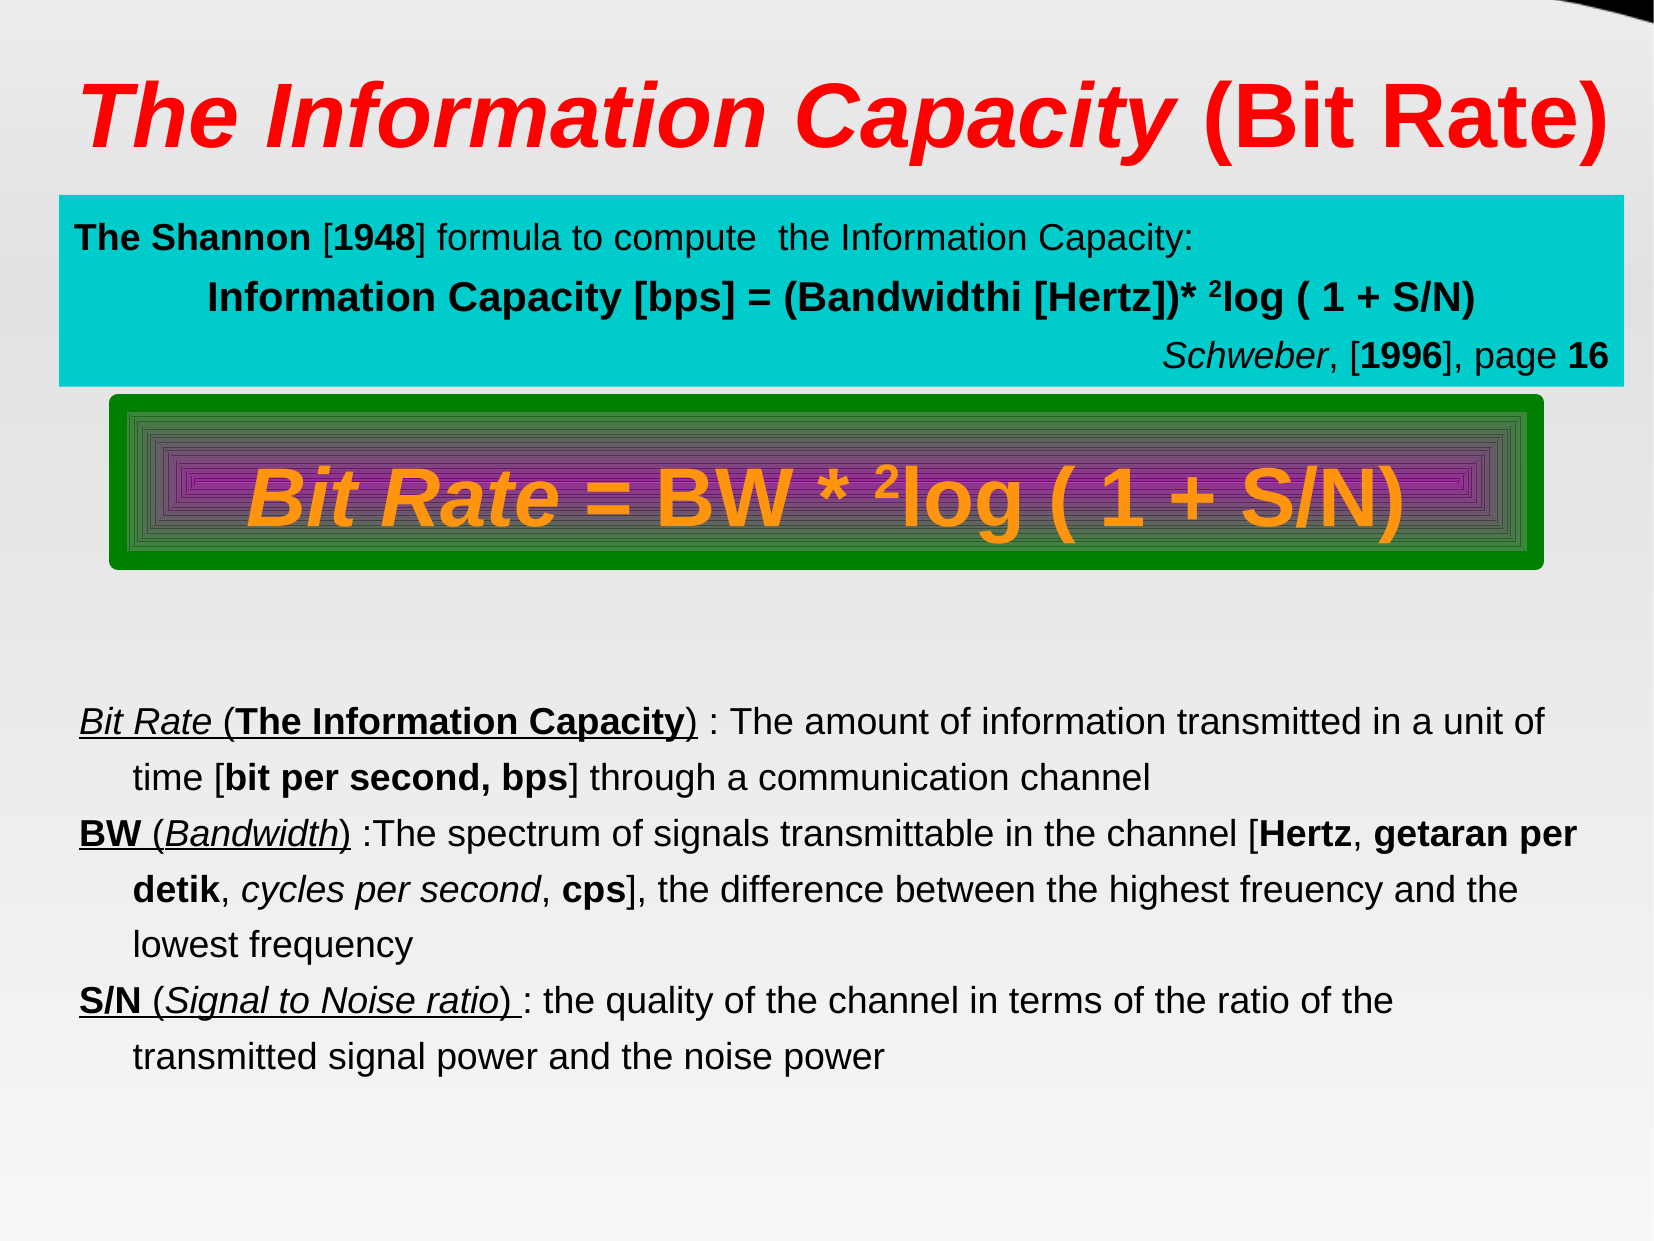

# The Information Capacity (Bit Rate)‏
The Shannon [1948] formula to compute the Information Capacity:
Information Capacity [bps] = (Bandwidthi [Hertz])* 2log ( 1 + S/N)‏
Schweber, [1996], page 16
Bit Rate = BW * 2log ( 1 + S/N)‏
Bit Rate (The Information Capacity) : The amount of information transmitted in a unit of time [bit per second, bps] through a communication channel
BW (Bandwidth) :The spectrum of signals transmittable in the channel [Hertz, getaran per detik, cycles per second, cps], the difference between the highest freuency and the lowest frequency
S/N (Signal to Noise ratio) : the quality of the channel in terms of the ratio of the transmitted signal power and the noise power